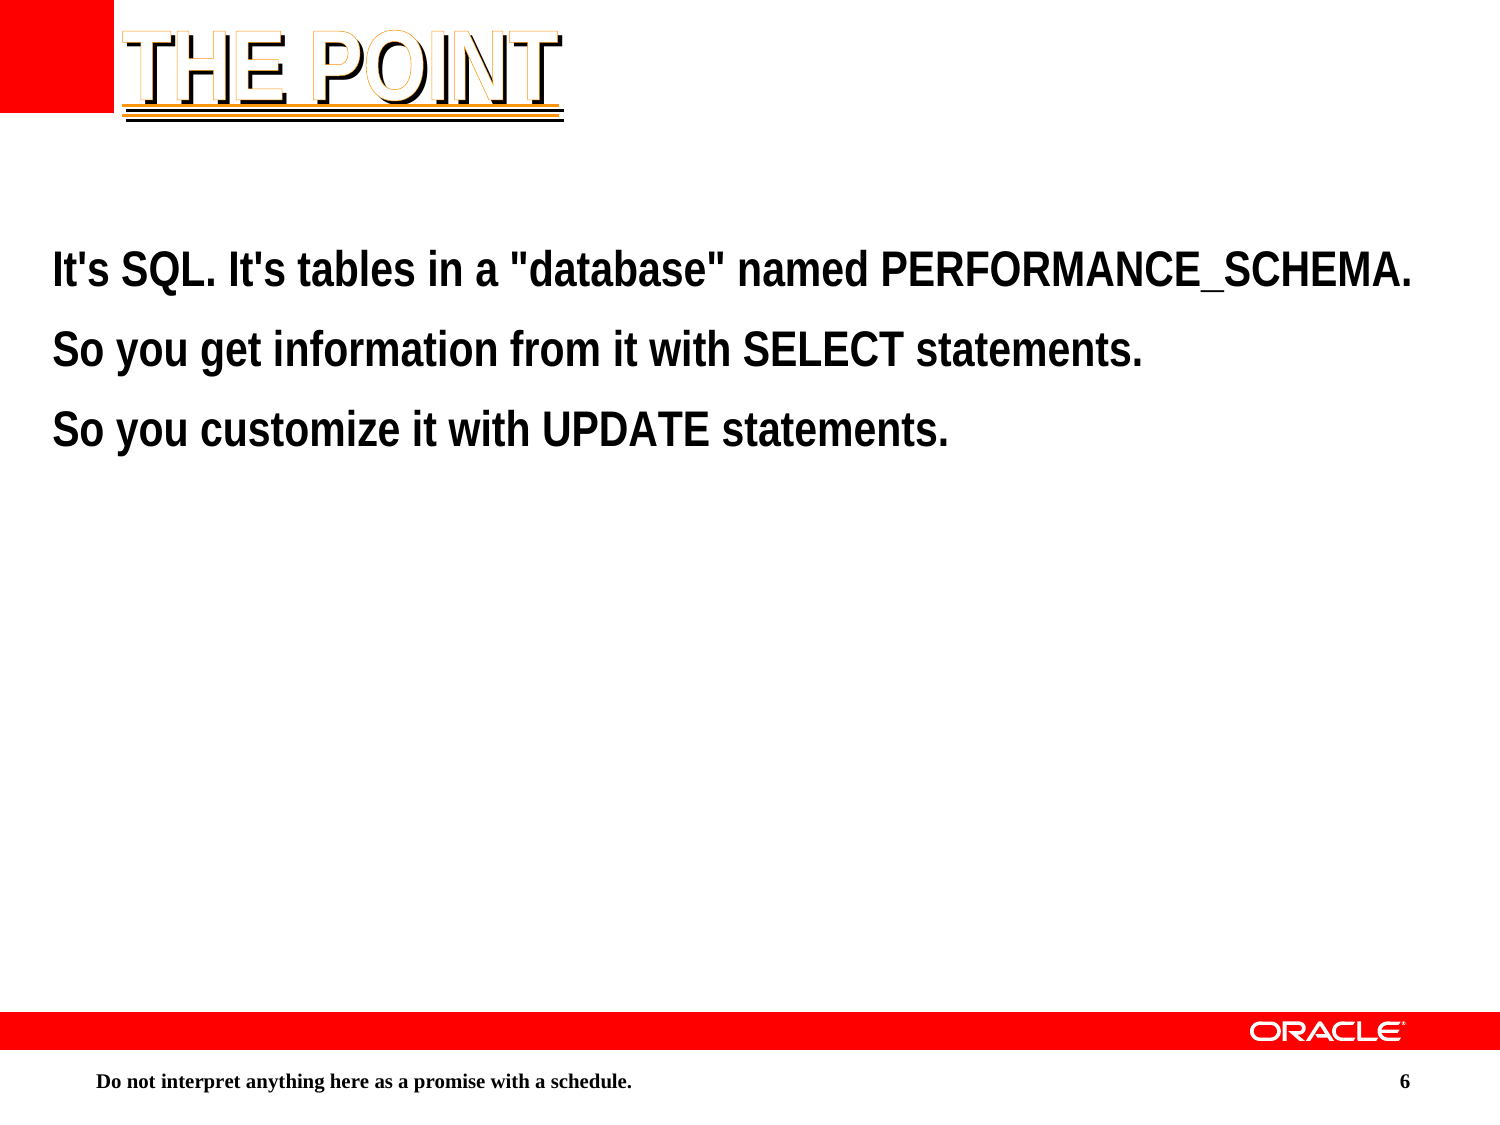

THE POINT
It's SQL. It's tables in a "database" named PERFORMANCE_SCHEMA.
So you get information from it with SELECT statements.
So you customize it with UPDATE statements.